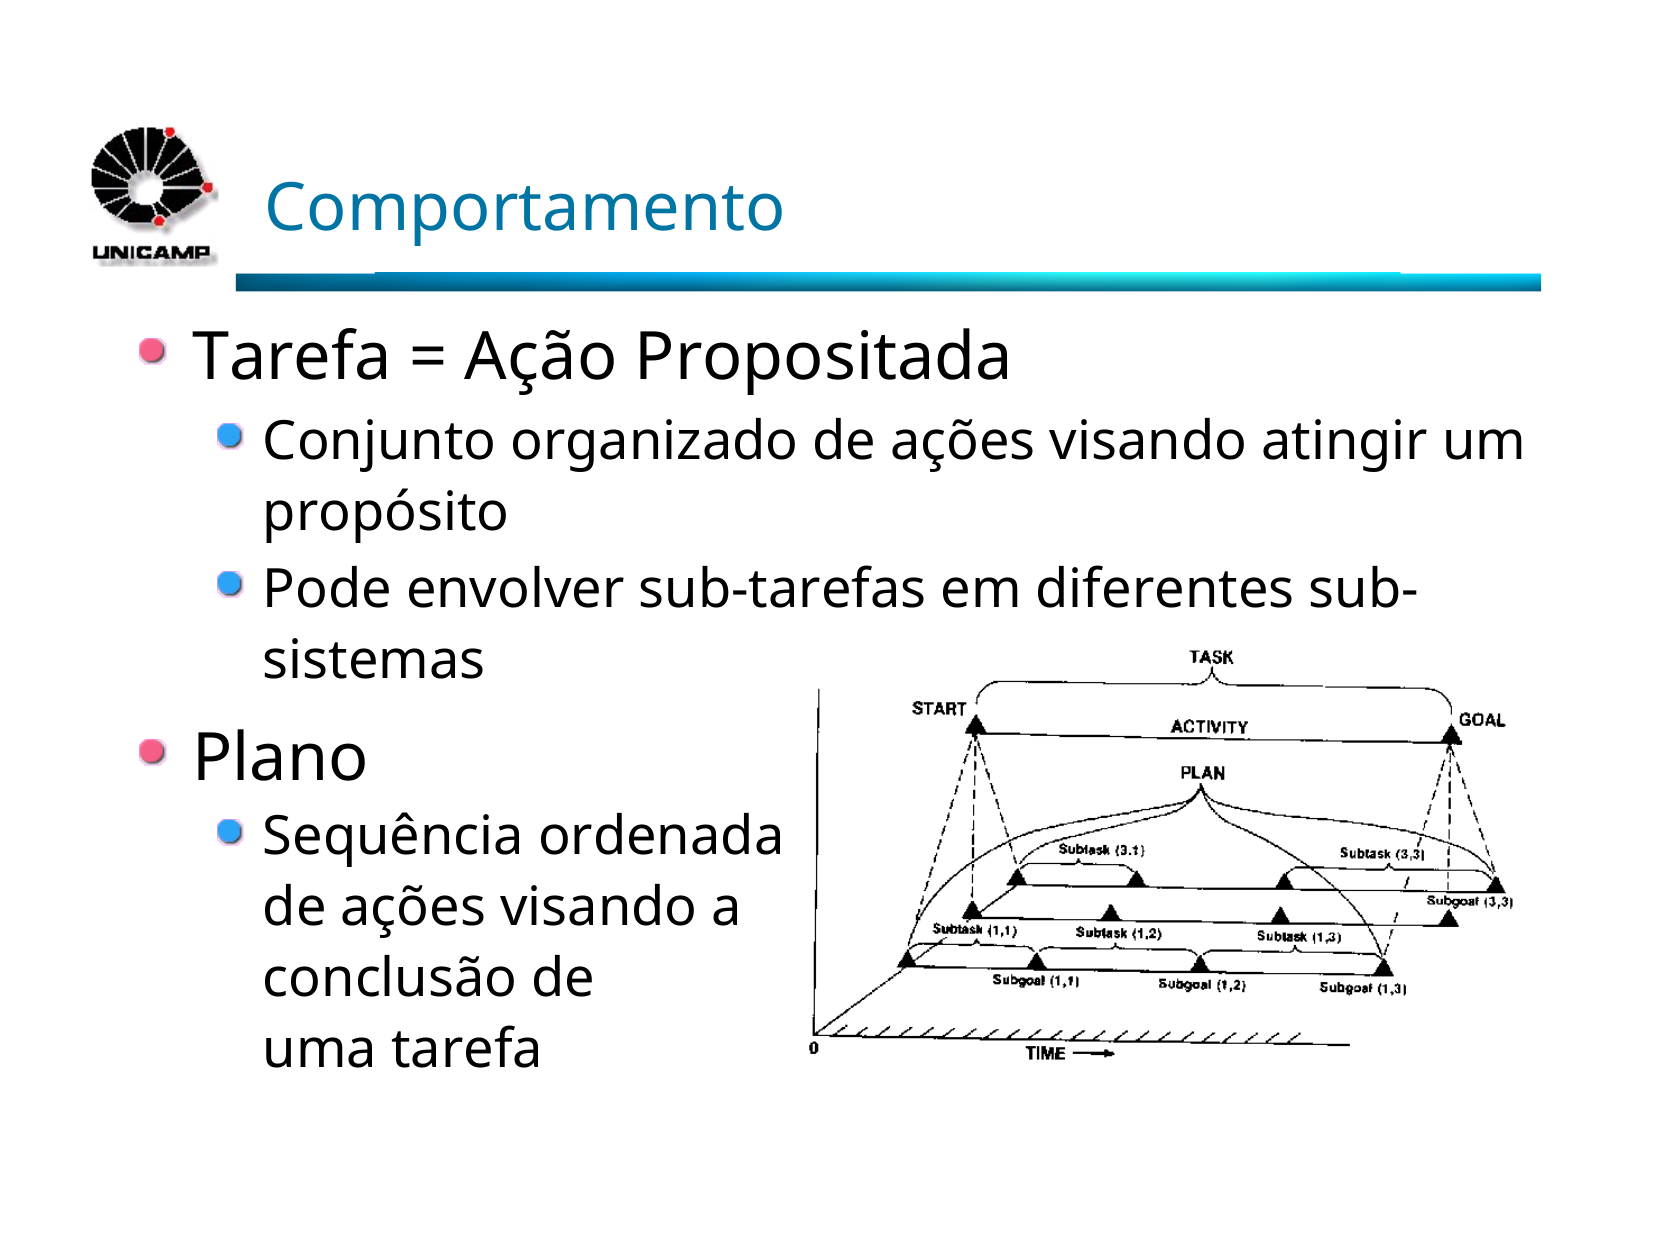

# Comportamento
Tarefa = Ação Propositada
Conjunto organizado de ações visando atingir um propósito
Pode envolver sub-tarefas em diferentes sub-sistemas
Plano
Sequência ordenada
de ações visando a
conclusão de
uma tarefa